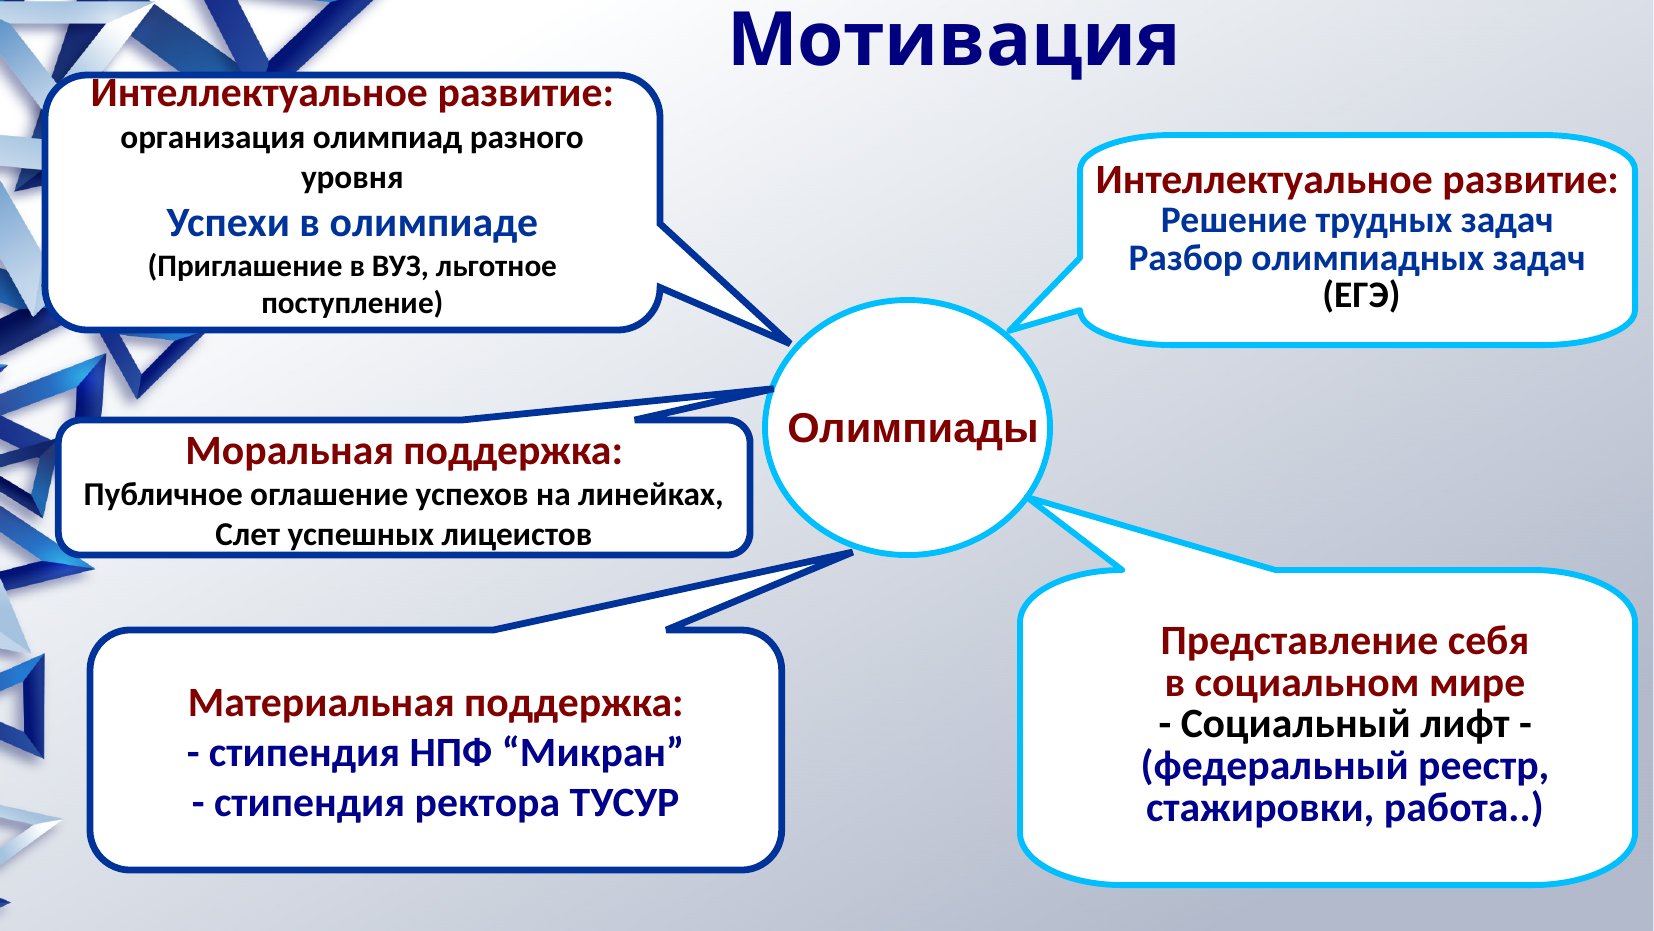

# Мотивация
Интеллектуальное развитие:
организация олимпиад разного уровня
Успехи в олимпиаде
(Приглашение в ВУЗ, льготное поступление)
Интеллектуальное развитие:
Решение трудных задач
Разбор олимпиадных задач
 (ЕГЭ)
 Олимпиады
Моральная поддержка:
Публичное оглашение успехов на линейках, Слет успешных лицеистов
Представление себя
в социальном мире
- Социальный лифт -
(федеральный реестр,
стажировки, работа..)
Материальная поддержка:
- стипендия НПФ “Микран”
- стипендия ректора ТУСУР